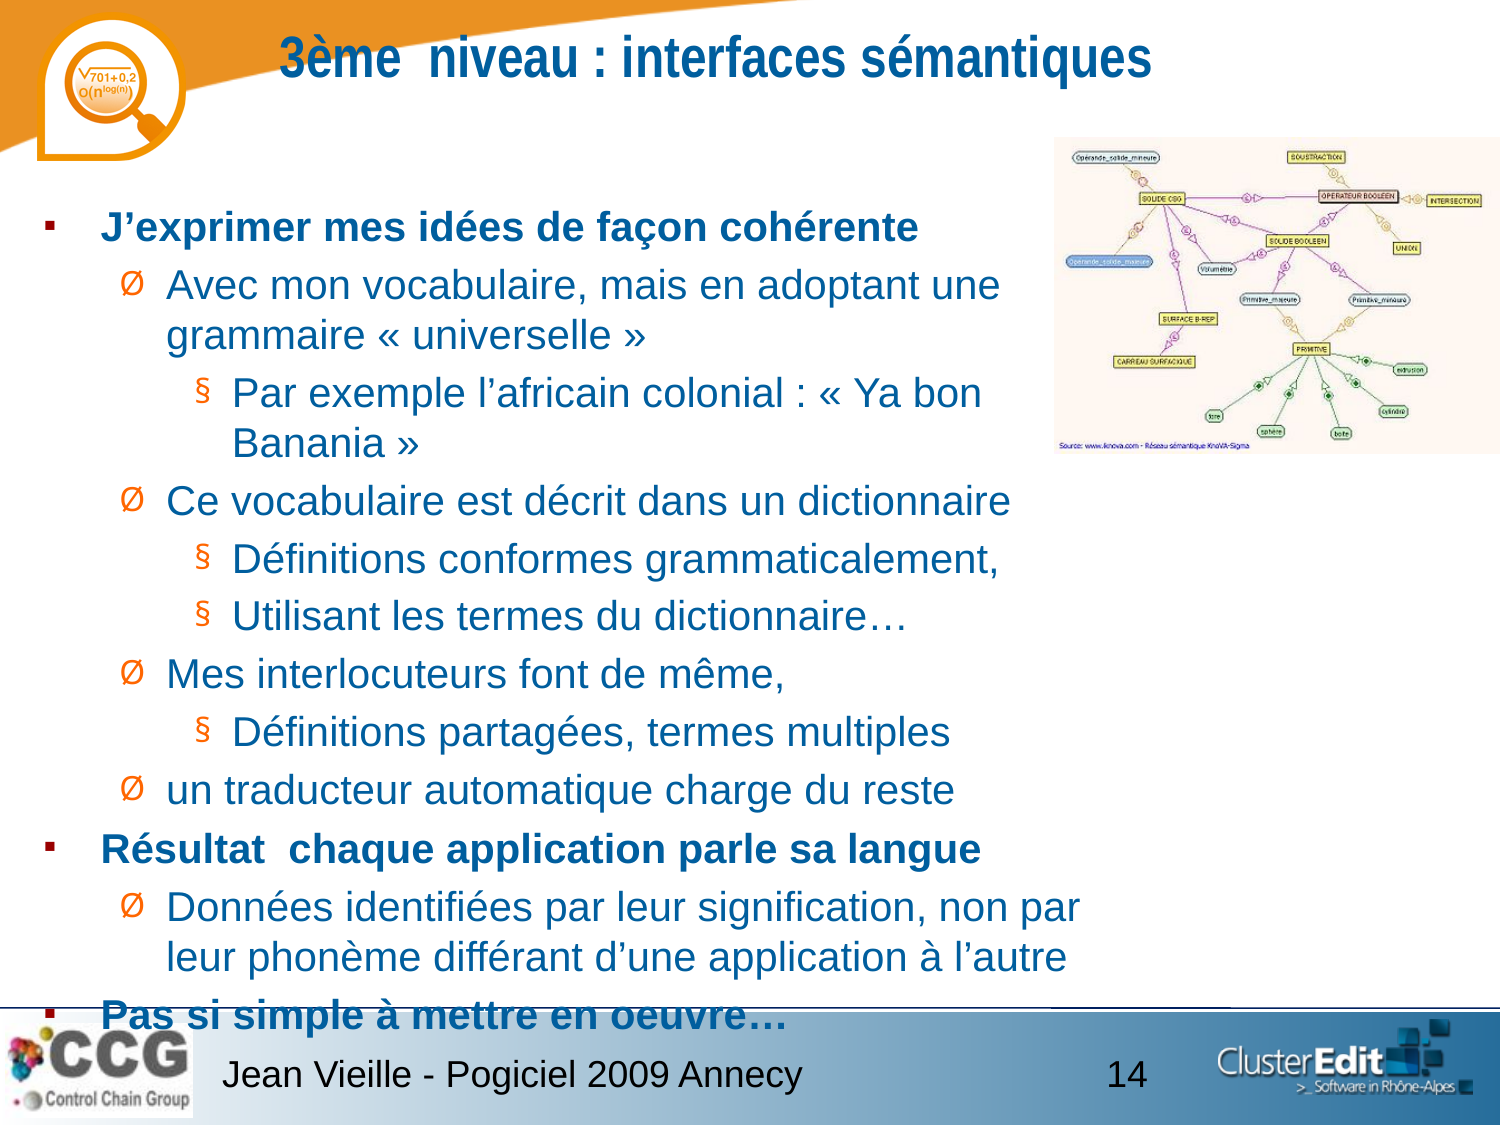

# 3ème niveau : interfaces sémantiques
J’exprimer mes idées de façon cohérente
Avec mon vocabulaire, mais en adoptant une grammaire « universelle »
Par exemple l’africain colonial : « Ya bon Banania »
Ce vocabulaire est décrit dans un dictionnaire
Définitions conformes grammaticalement,
Utilisant les termes du dictionnaire…
Mes interlocuteurs font de même,
Définitions partagées, termes multiples
un traducteur automatique charge du reste
Résultat chaque application parle sa langue
Données identifiées par leur signification, non par leur phonème différant d’une application à l’autre
Pas si simple à mettre en oeuvre…
Jean Vieille - Pogiciel 2009 Annecy